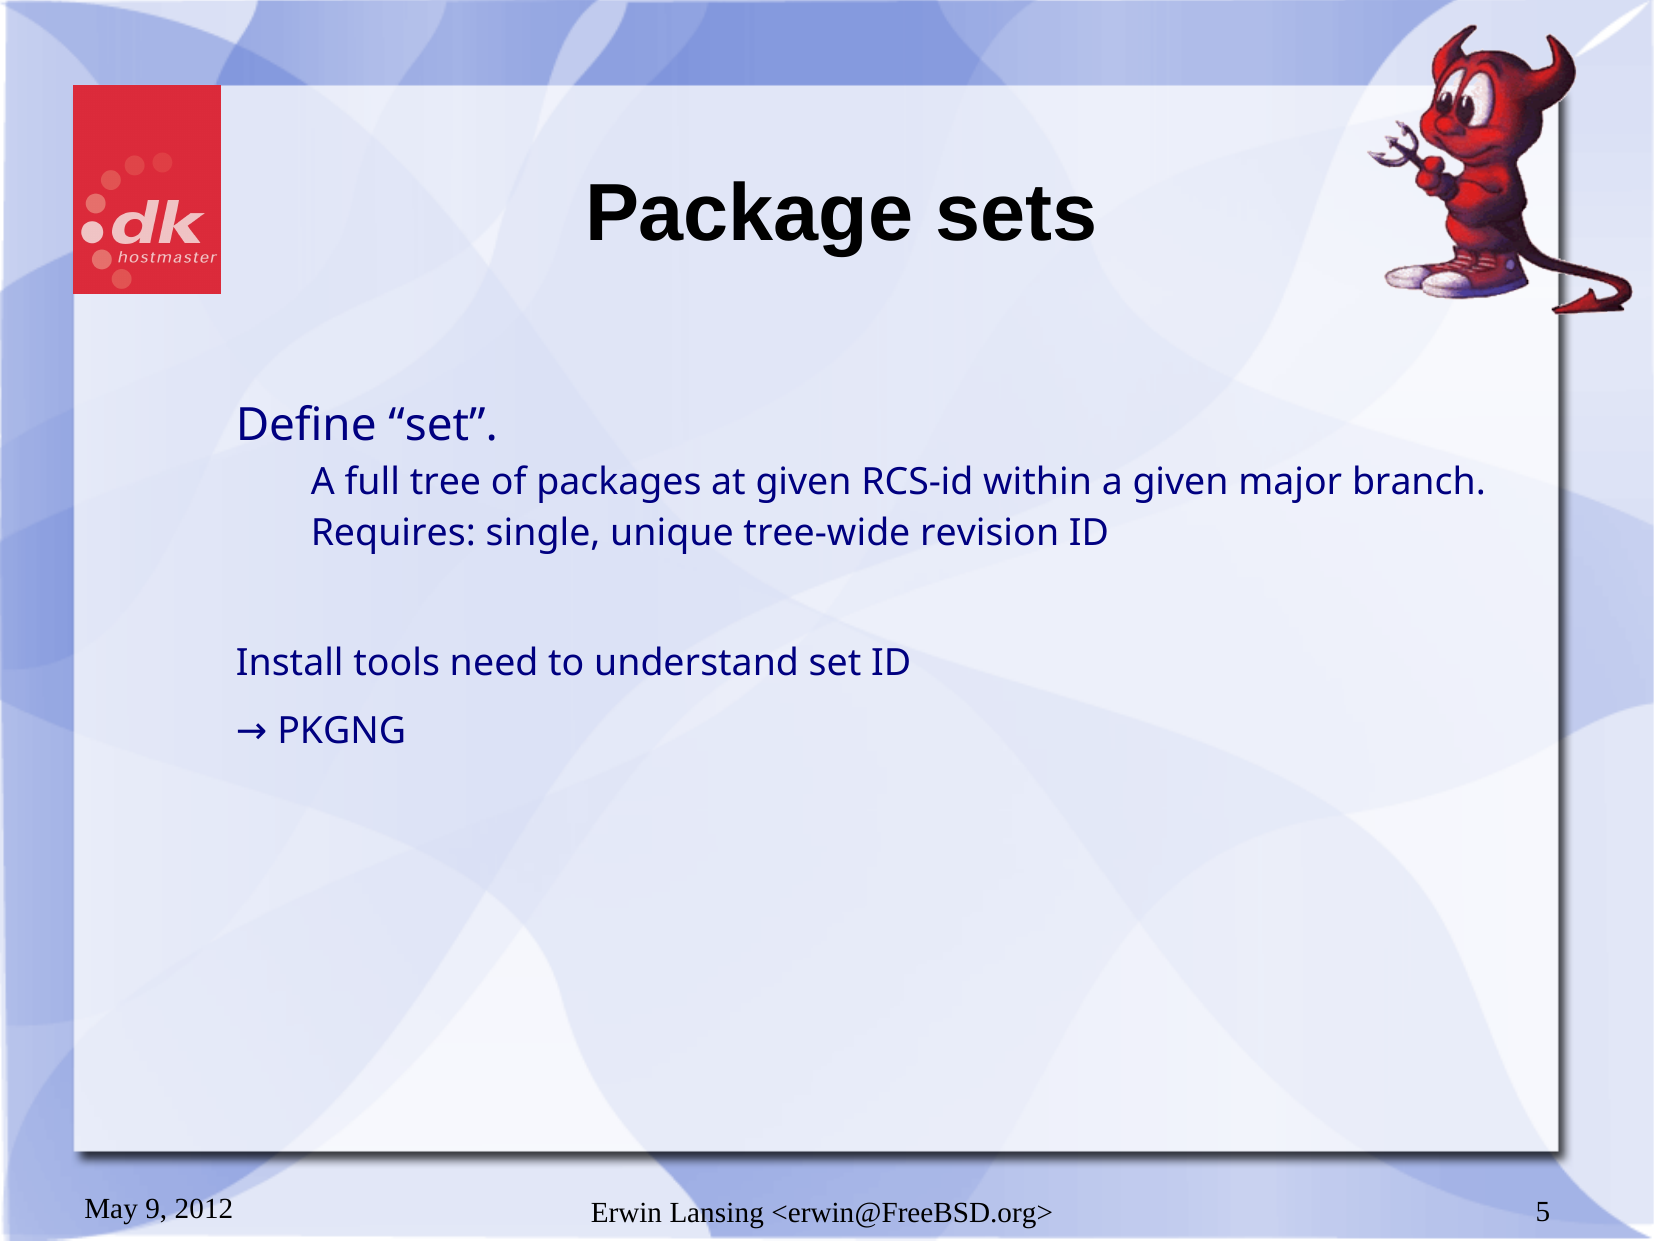

# Package sets
Define “set”.
A full tree of packages at given RCS-id within a given major branch.
Requires: single, unique tree-wide revision ID
Install tools need to understand set ID
→ PKGNG
May 9, 2012
5
Erwin Lansing <erwin@FreeBSD.org>